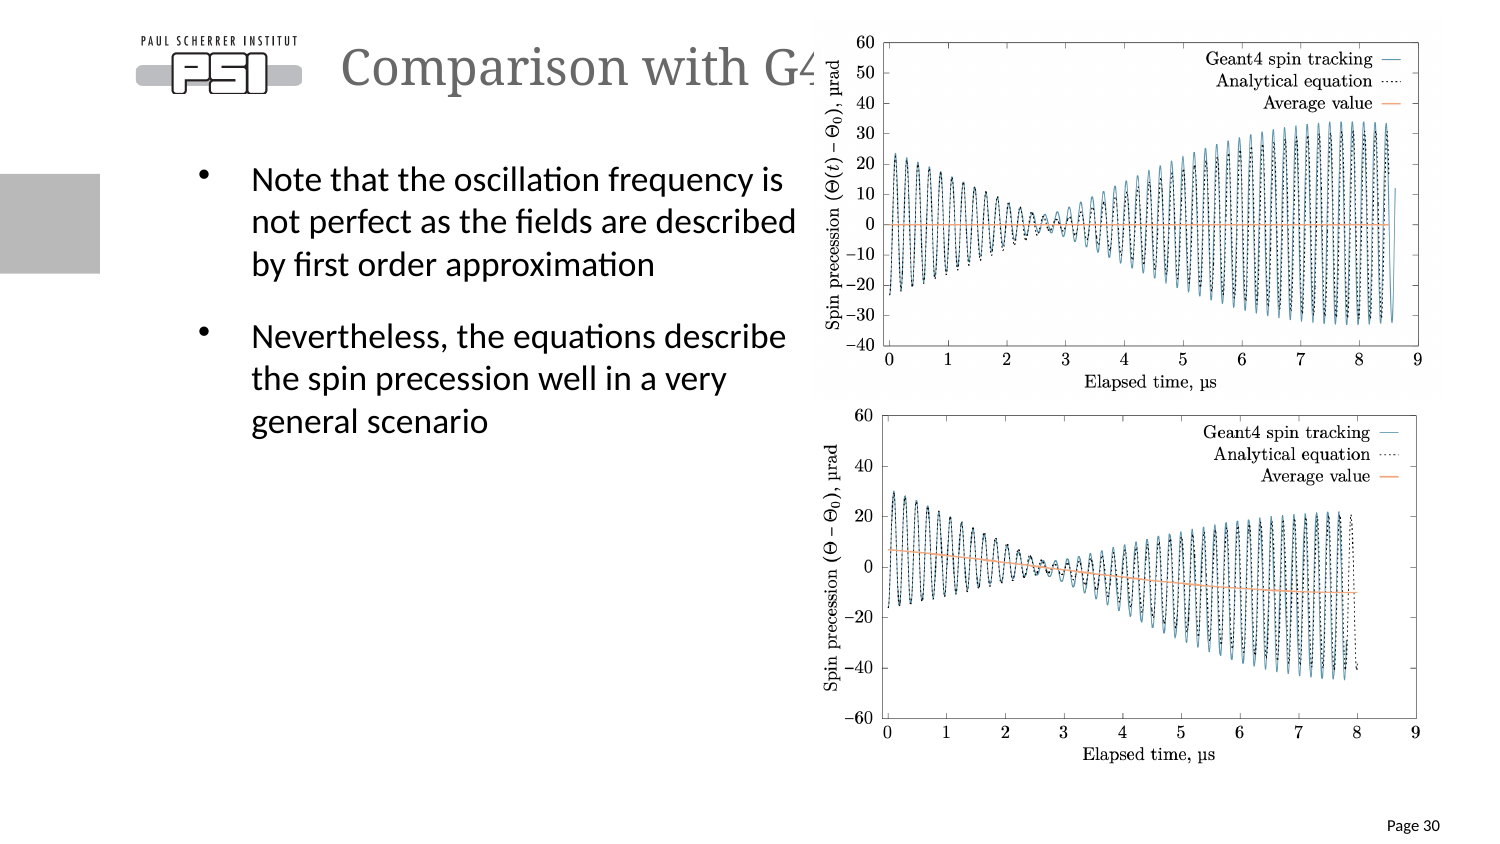

Comparison with G4
# Note that the oscillation frequency is not perfect as the fields are described by first order approximation
Nevertheless, the equations describe the spin precession well in a very general scenario
Page